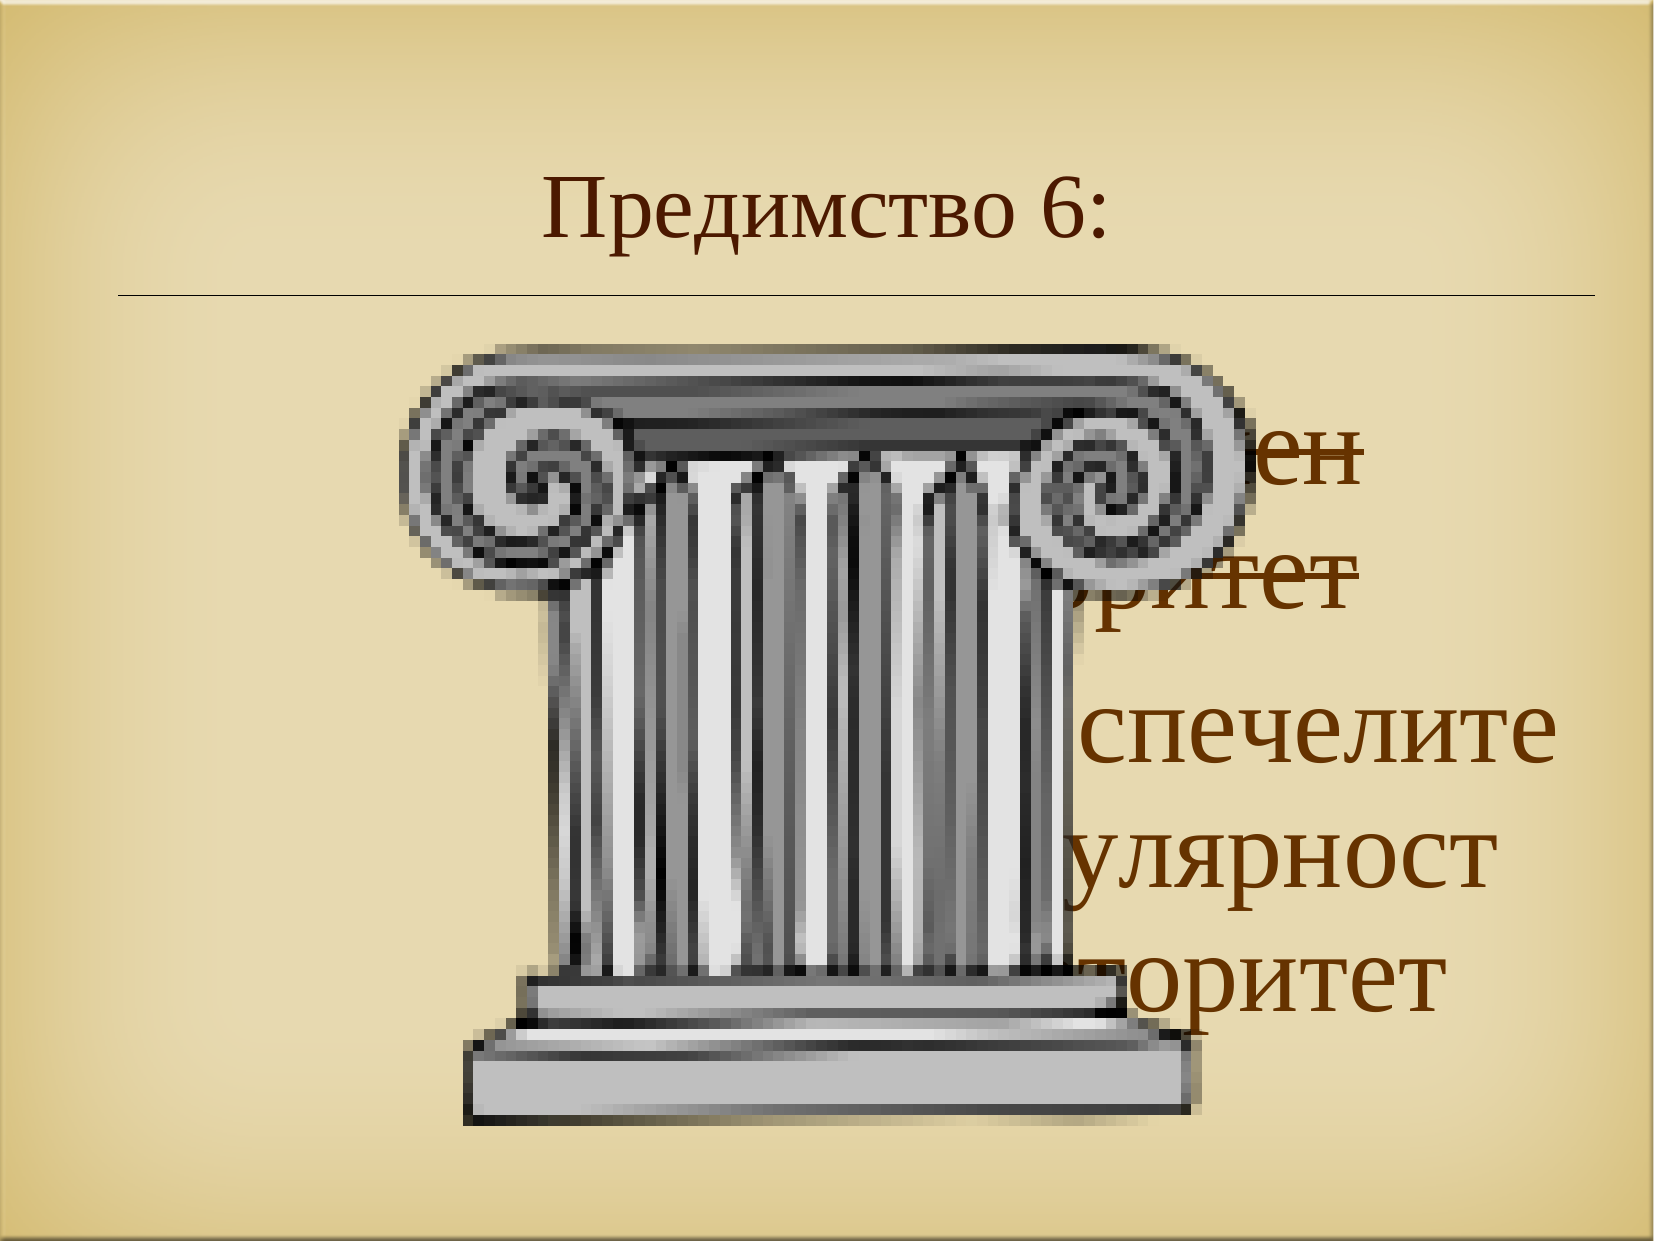

# Предимство 6:
Подронен авторитет
Ще спечелите популярност и авторитет